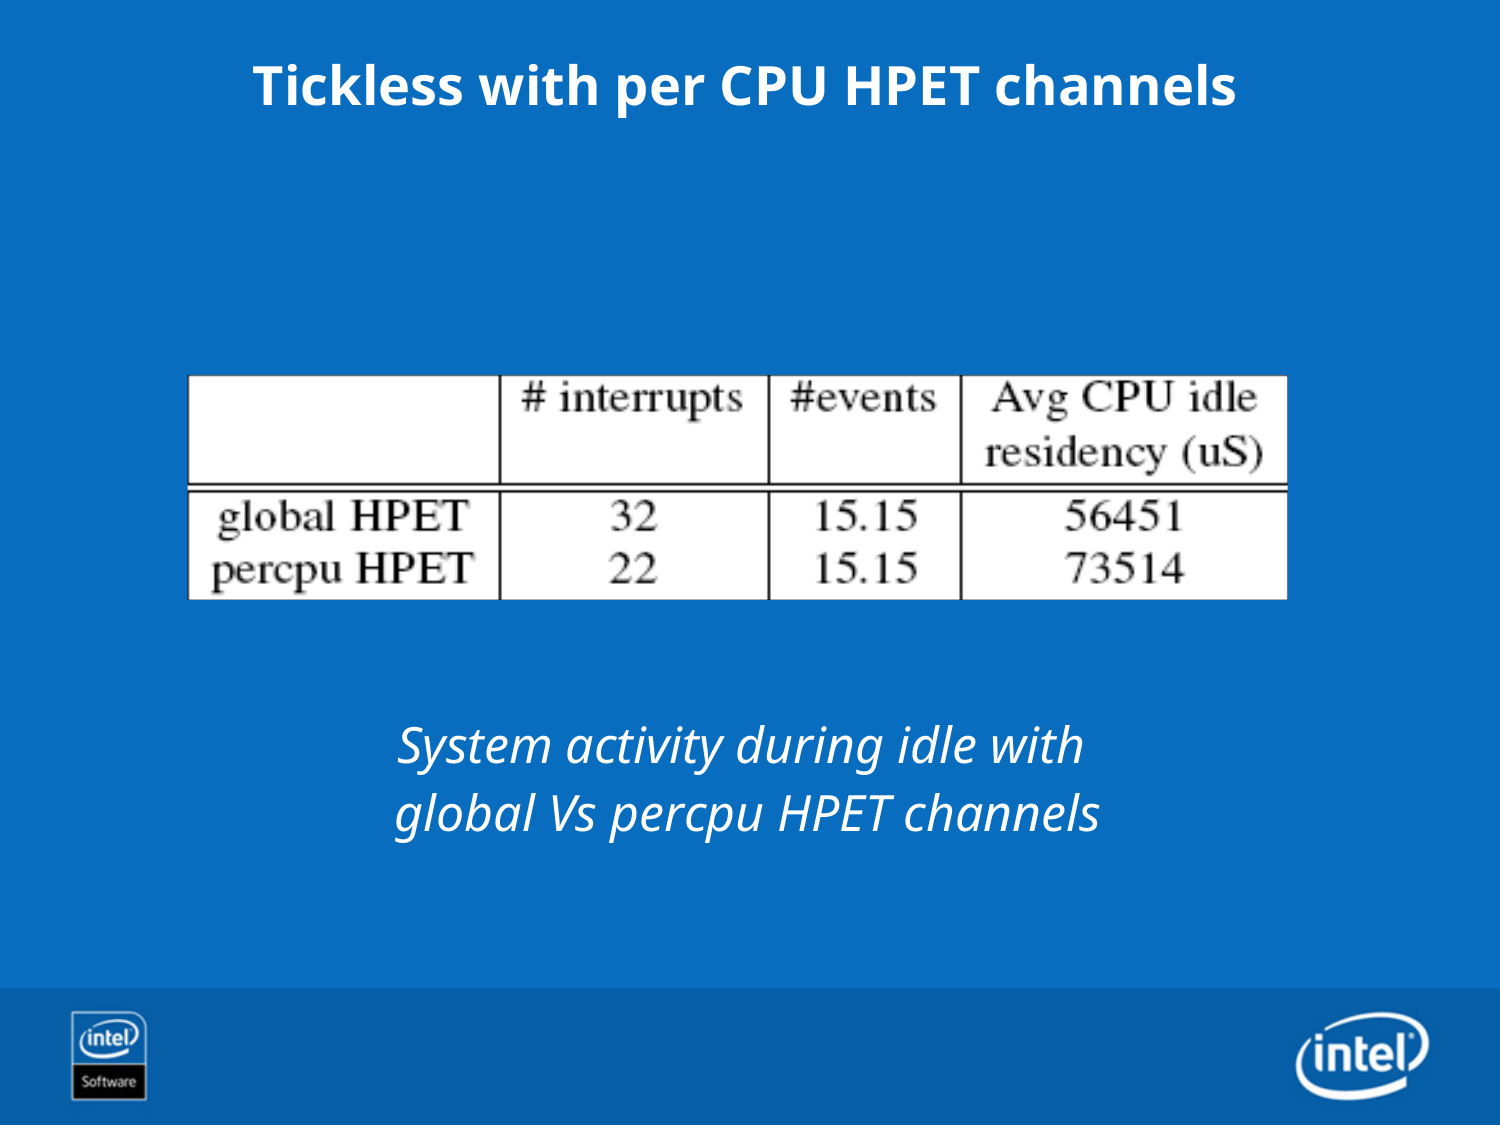

# Tickless with per CPU HPET channels
System activity during idle with
global Vs percpu HPET channels